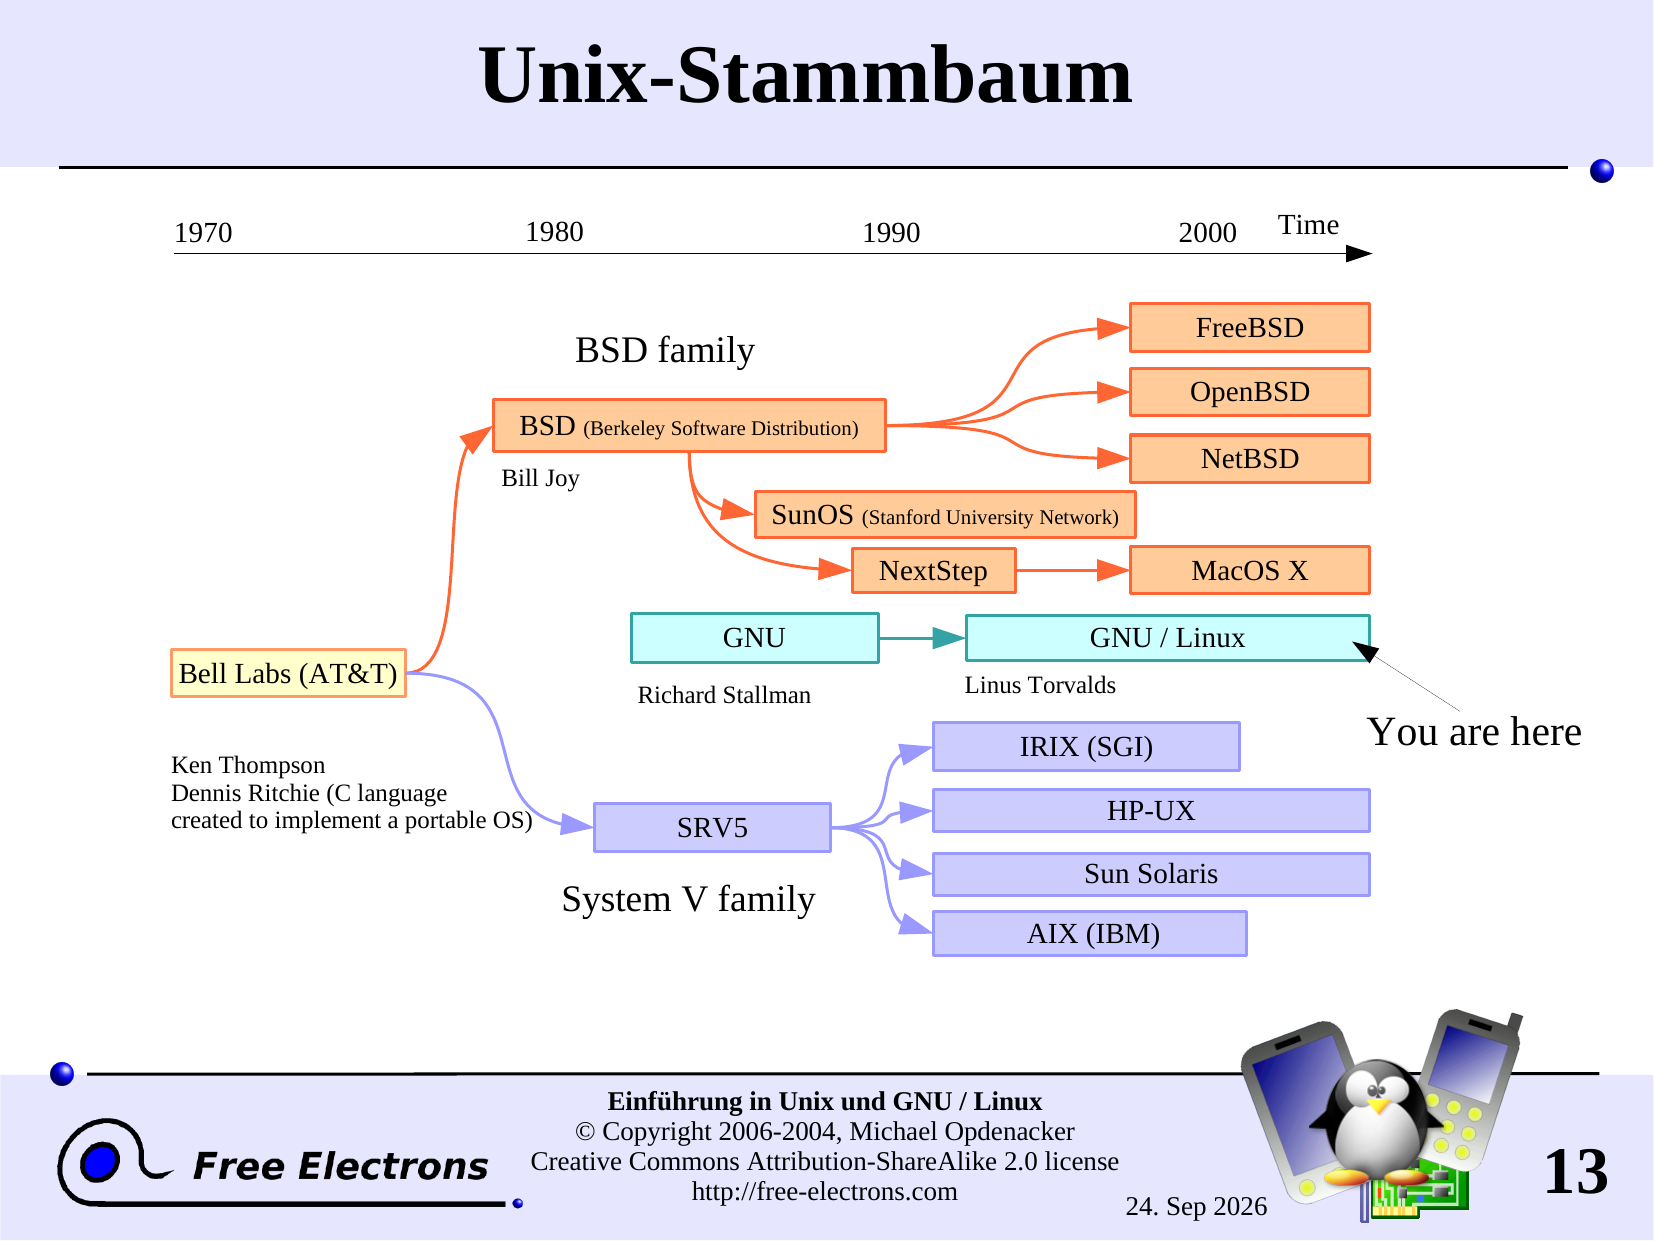

# Unix-Stammbaum
Time
1980
1970
2000
1990
FreeBSD
BSD family
OpenBSD
BSD (Berkeley Software Distribution)
NetBSD
Bill Joy
SunOS (Stanford University Network)
MacOS X
NextStep
GNU
GNU / Linux
Bell Labs (AT&T)
Linus Torvalds
Richard Stallman
You are here
IRIX (SGI)
Ken Thompson
Dennis Ritchie (C language
created to implement a portable OS)
HP-UX
SRV5
Sun Solaris
System V family
 AIX (IBM)